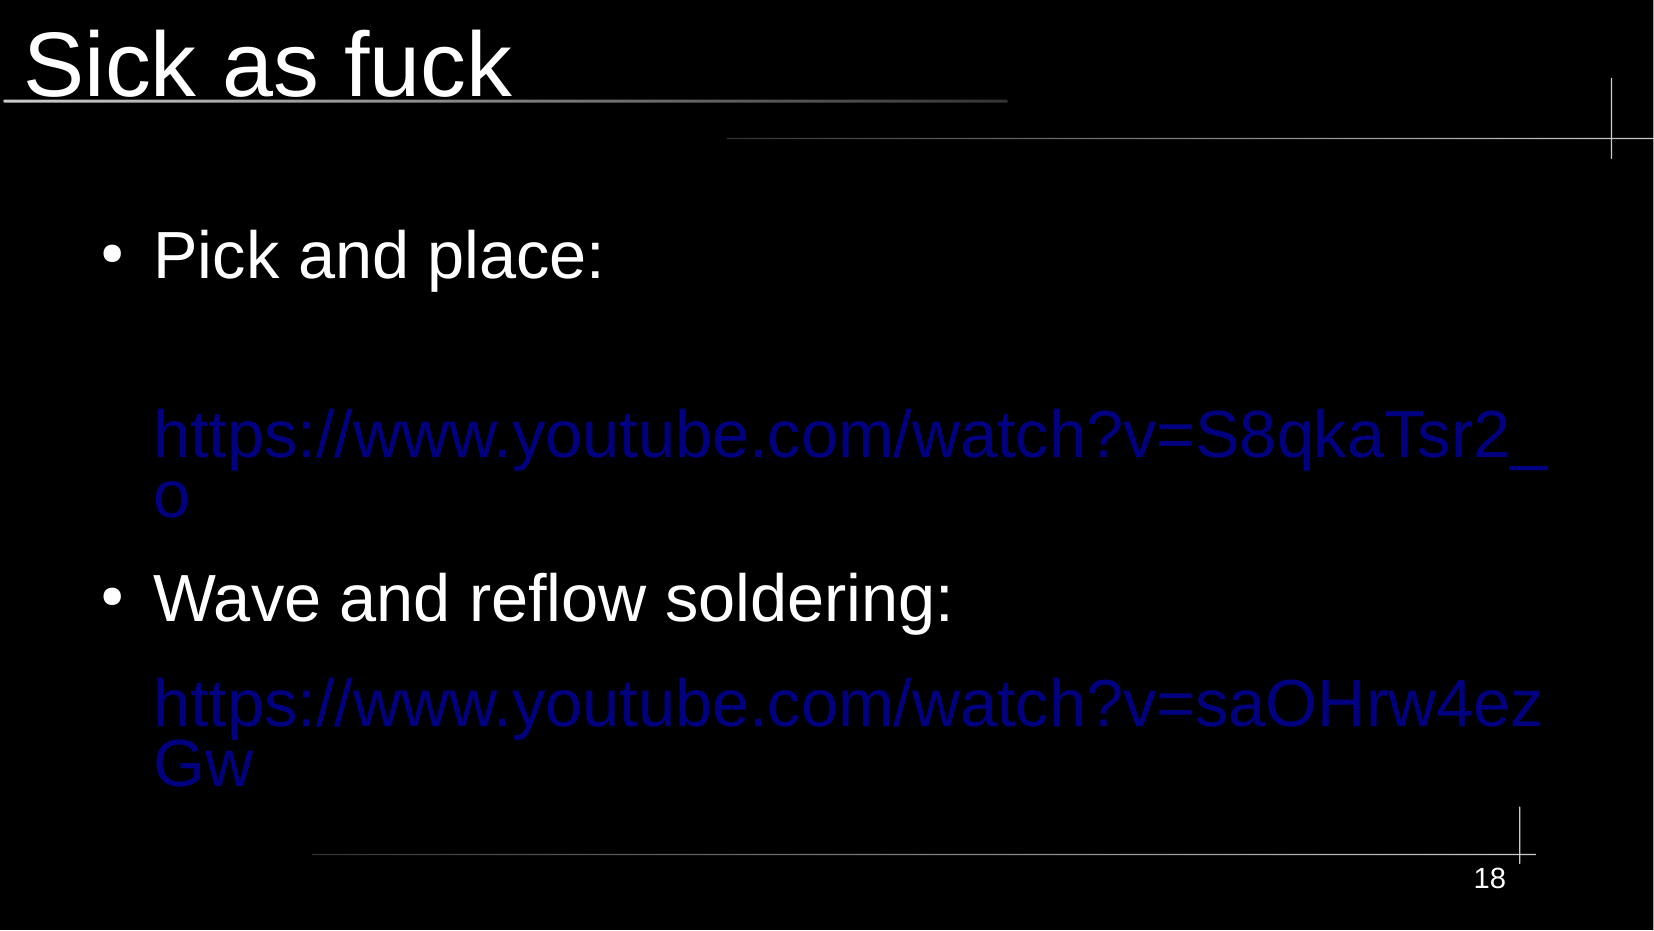

# Sick as fuck
Pick and place:
 https://www.youtube.com/watch?v=S8qkaTsr2_o
Wave and reflow soldering:
https://www.youtube.com/watch?v=saOHrw4ezGw
18